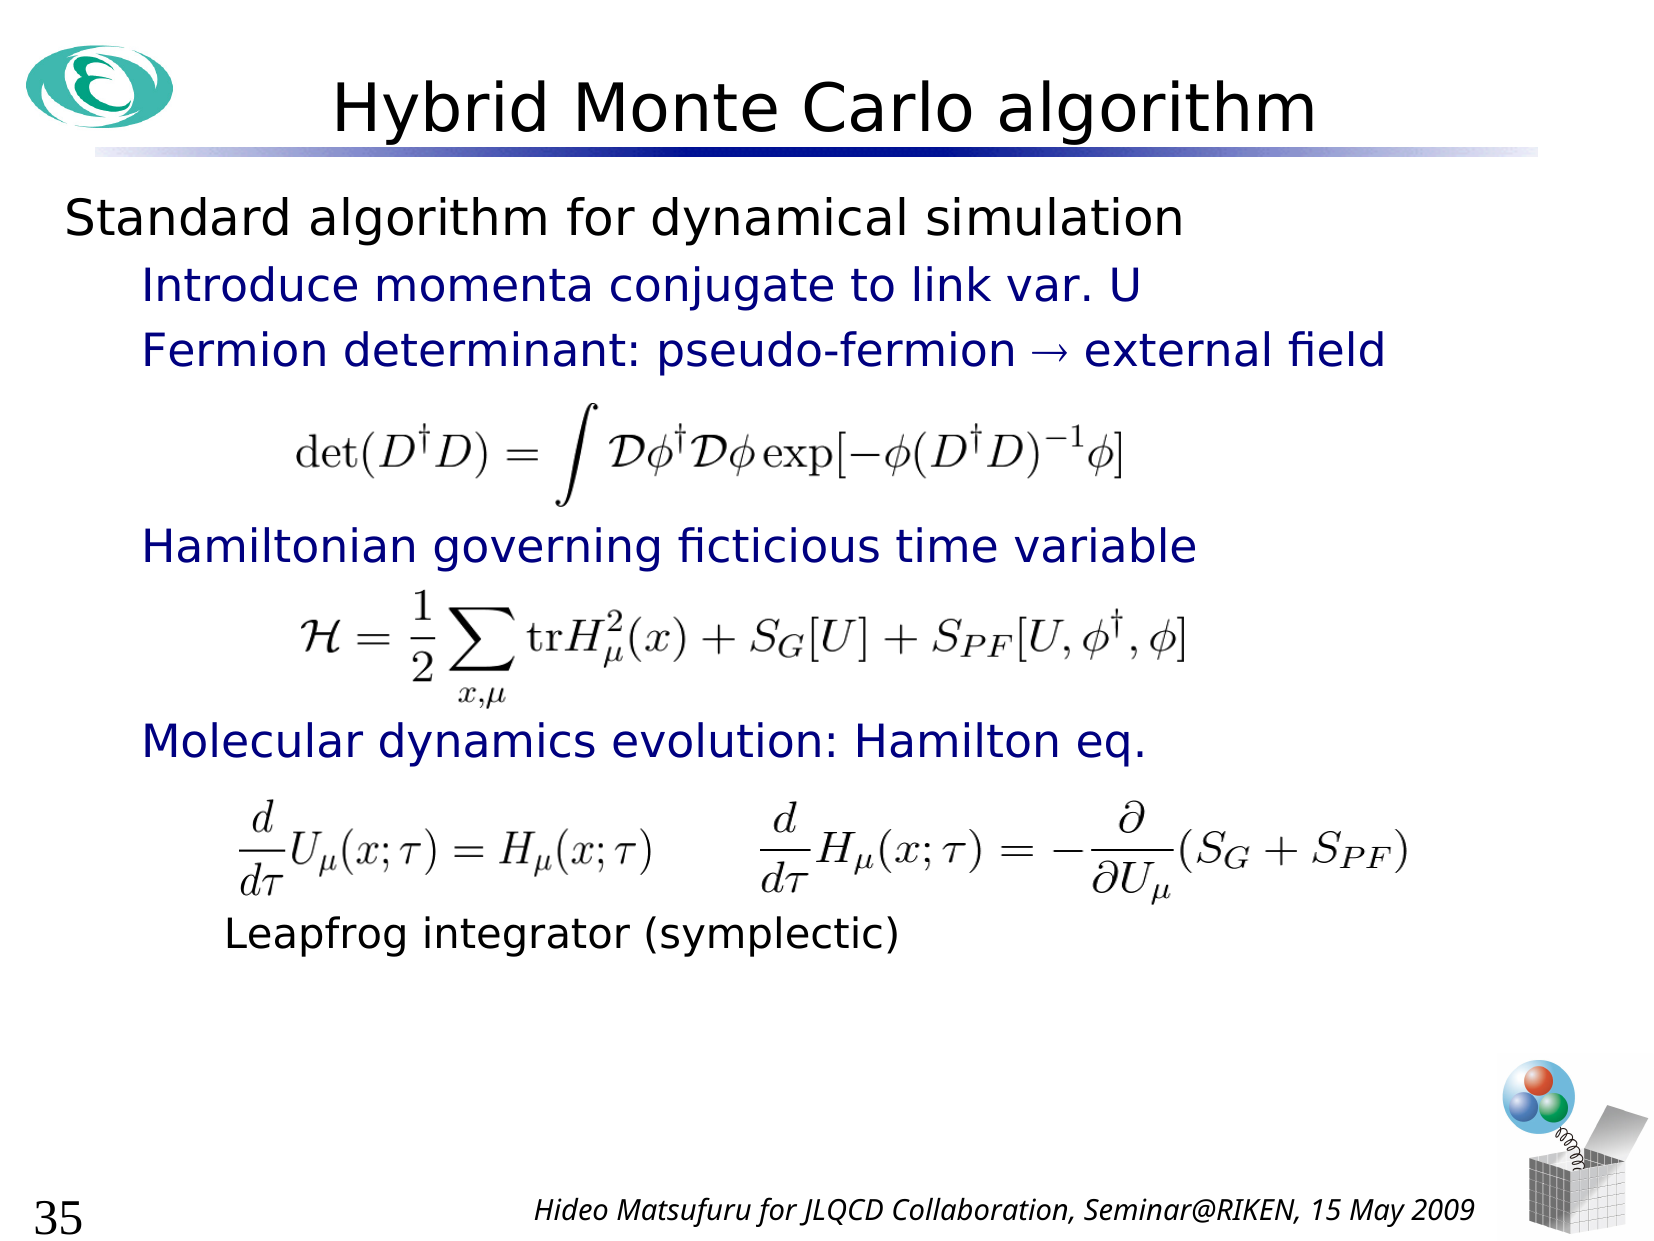

# Hybrid Monte Carlo algorithm
Standard algorithm for dynamical simulation
Introduce momenta conjugate to link var. U
Fermion determinant: pseudo-fermion  external field
Hamiltonian governing ficticious time variable
Molecular dynamics evolution: Hamilton eq.
Leapfrog integrator (symplectic)